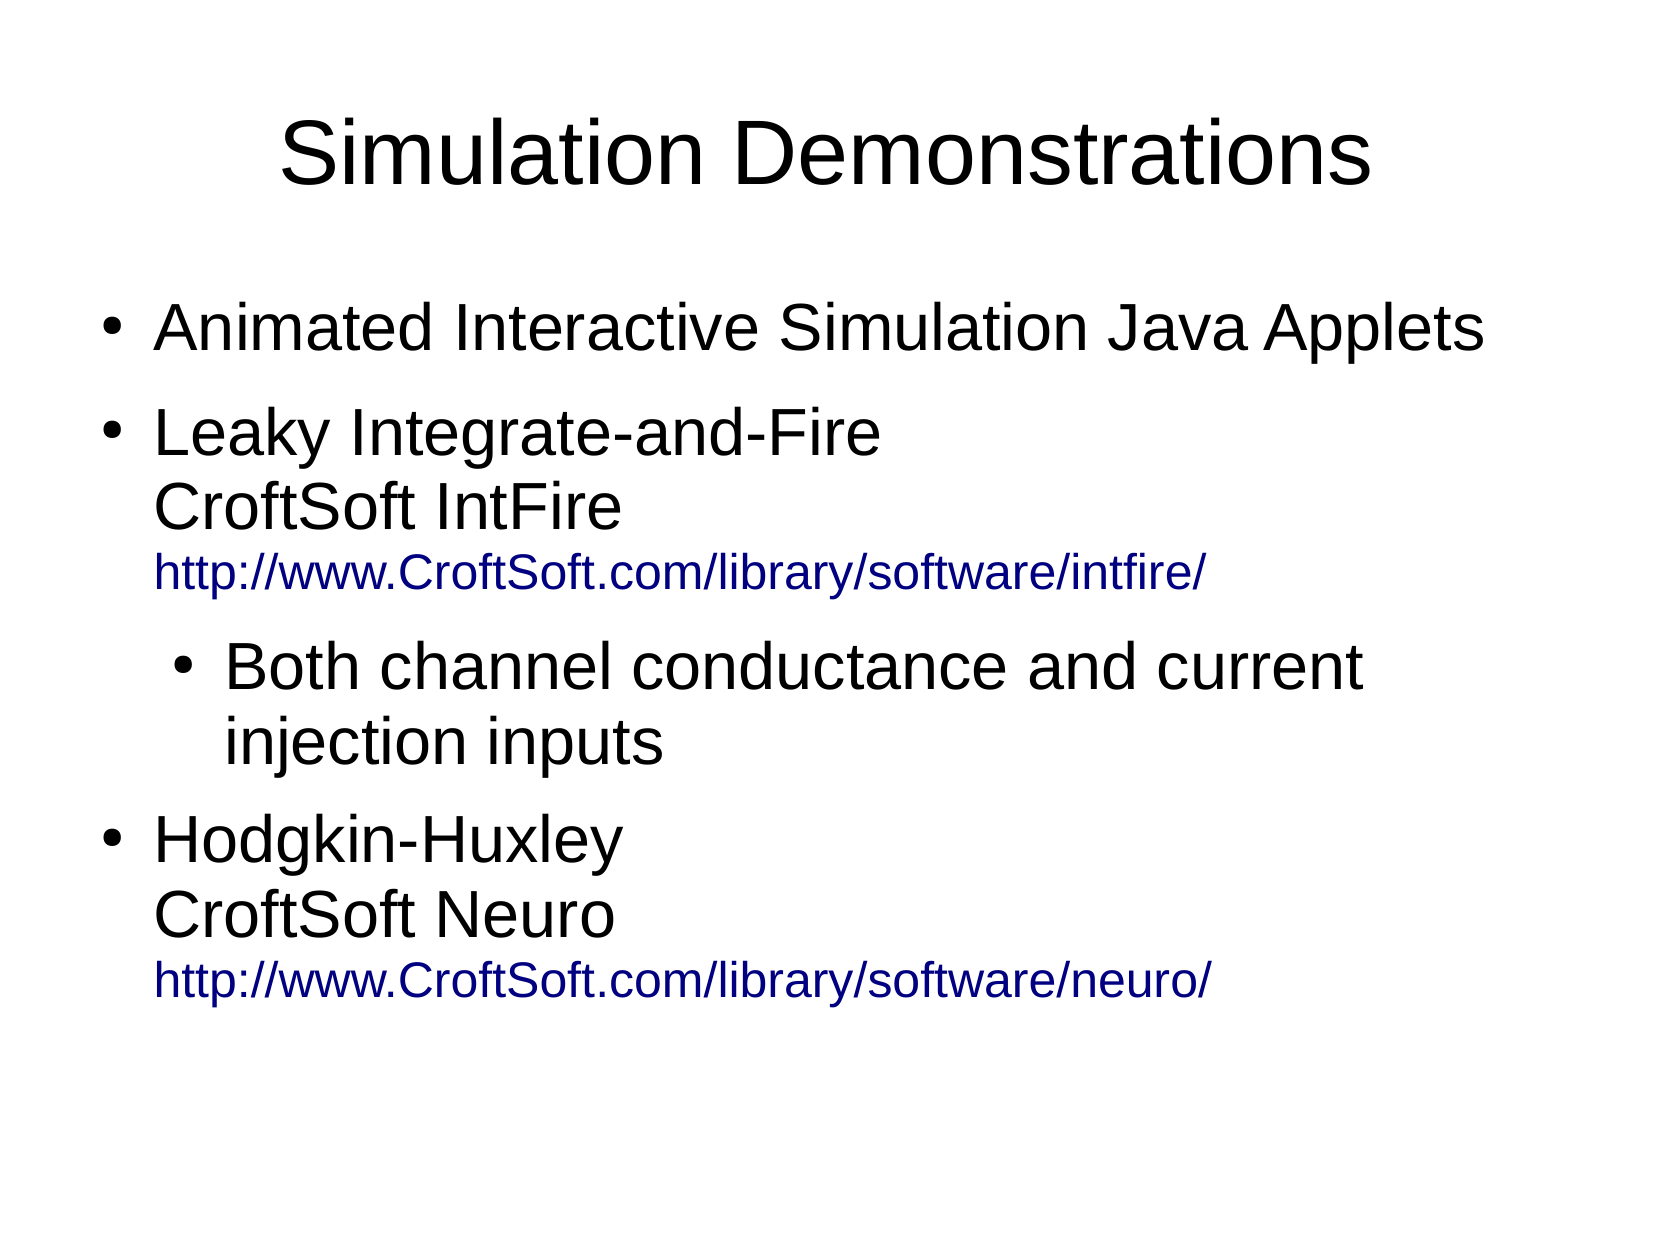

# Simulation Demonstrations
Animated Interactive Simulation Java Applets
Leaky Integrate-and-Fire
CroftSoft IntFire
http://www.CroftSoft.com/library/software/intfire/
Both channel conductance and current injection inputs
Hodgkin-Huxley
CroftSoft Neuro
http://www.CroftSoft.com/library/software/neuro/